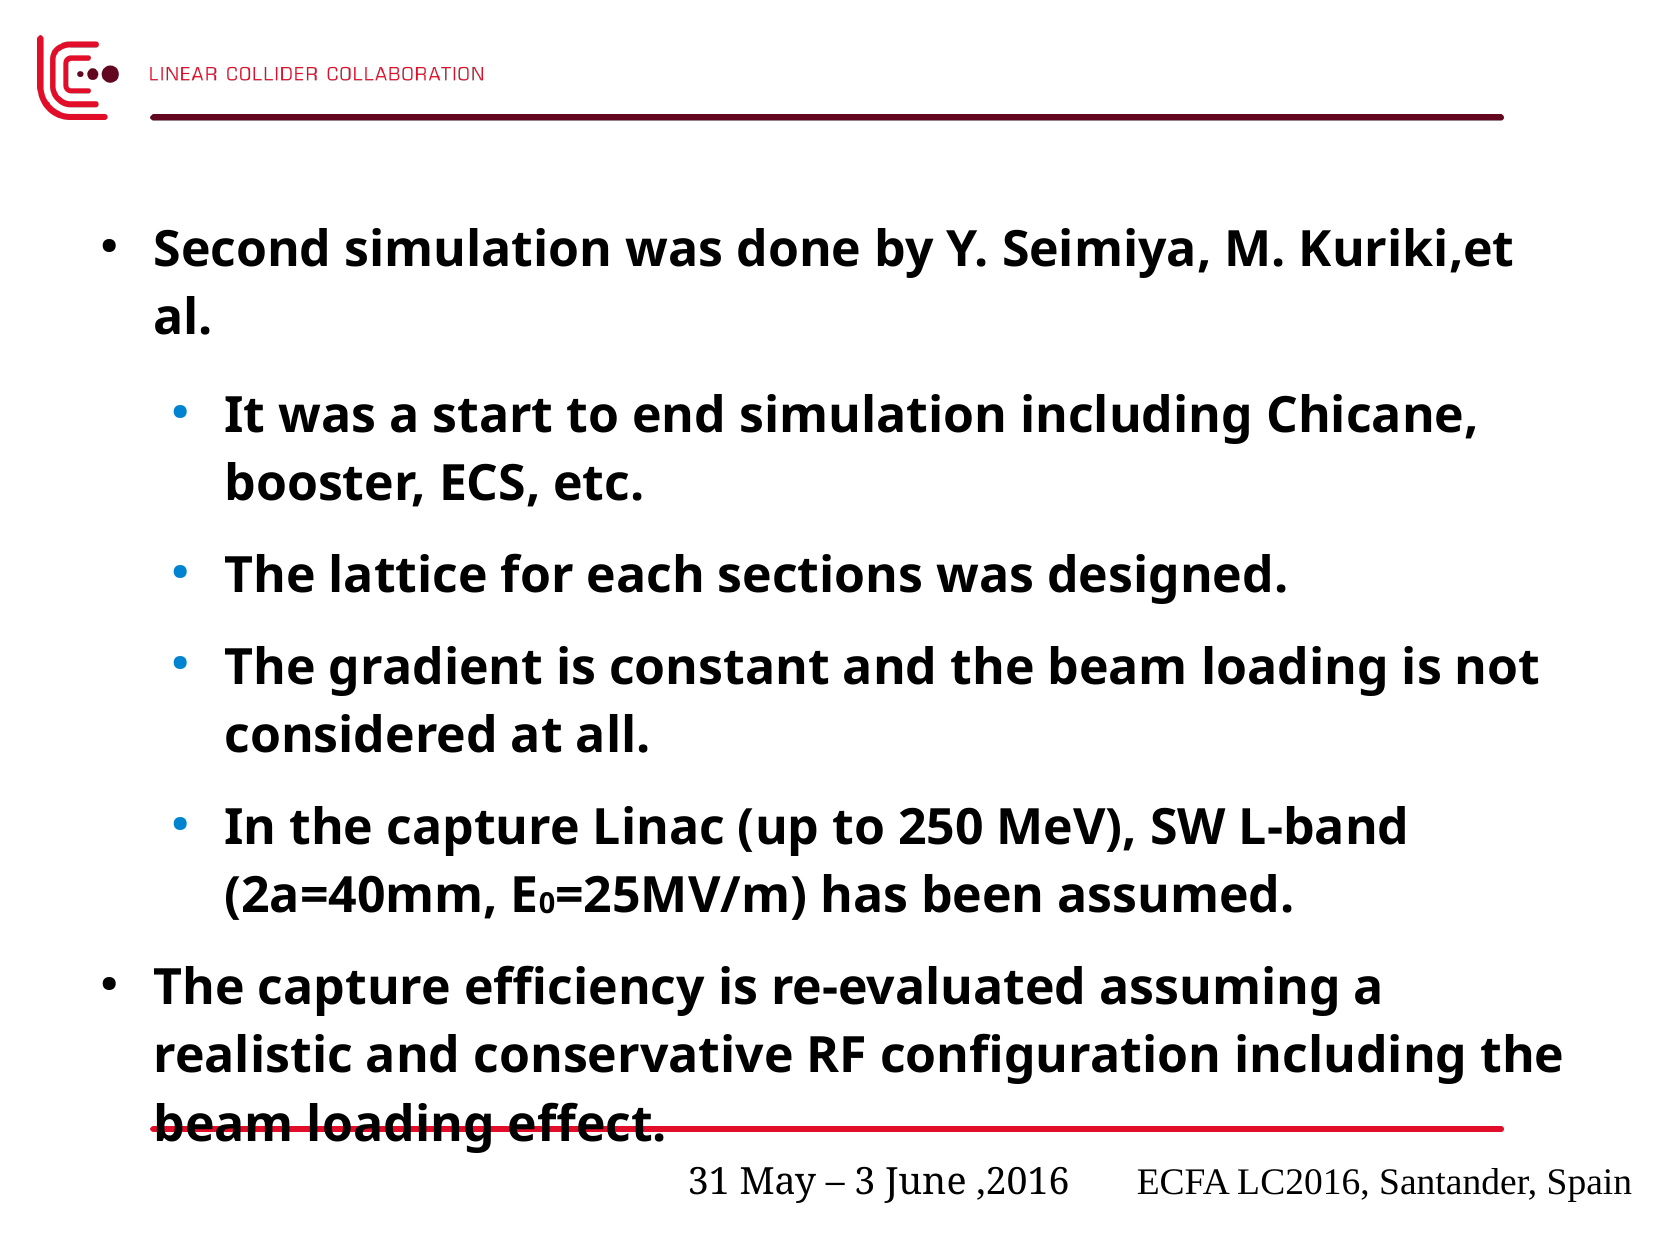

# Second simulation was done by Y. Seimiya, M. Kuriki,et al.
It was a start to end simulation including Chicane, booster, ECS, etc.
The lattice for each sections was designed.
The gradient is constant and the beam loading is not considered at all.
In the capture Linac (up to 250 MeV), SW L-band (2a=40mm, E0=25MV/m) has been assumed.
The capture efficiency is re-evaluated assuming a realistic and conservative RF configuration including the beam loading effect.